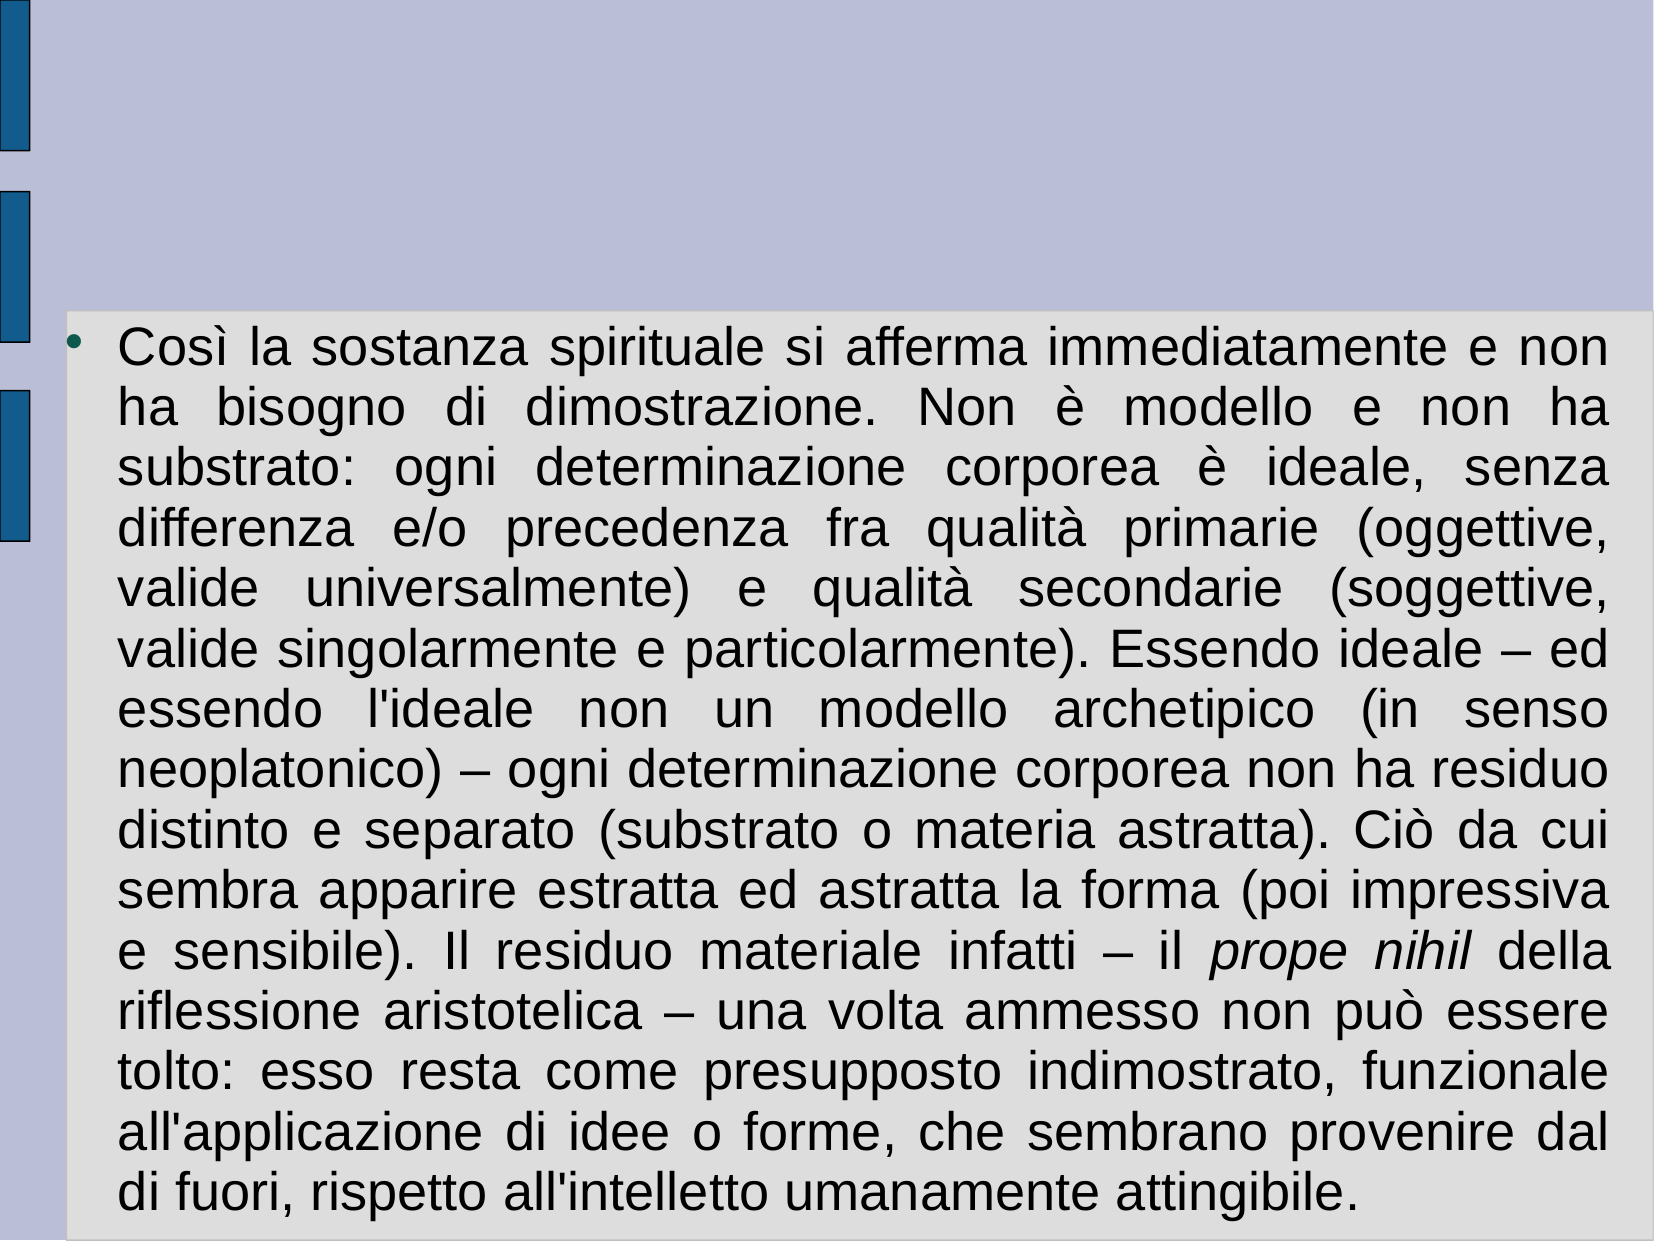

#
Così la sostanza spirituale si afferma immediatamente e non ha bisogno di dimostrazione. Non è modello e non ha substrato: ogni determinazione corporea è ideale, senza differenza e/o precedenza fra qualità primarie (oggettive, valide universalmente) e qualità secondarie (soggettive, valide singolarmente e particolarmente). Essendo ideale – ed essendo l'ideale non un modello archetipico (in senso neoplatonico) – ogni determinazione corporea non ha residuo distinto e separato (substrato o materia astratta). Ciò da cui sembra apparire estratta ed astratta la forma (poi impressiva e sensibile). Il residuo materiale infatti – il prope nihil della riflessione aristotelica – una volta ammesso non può essere tolto: esso resta come presupposto indimostrato, funzionale all'applicazione di idee o forme, che sembrano provenire dal di fuori, rispetto all'intelletto umanamente attingibile.